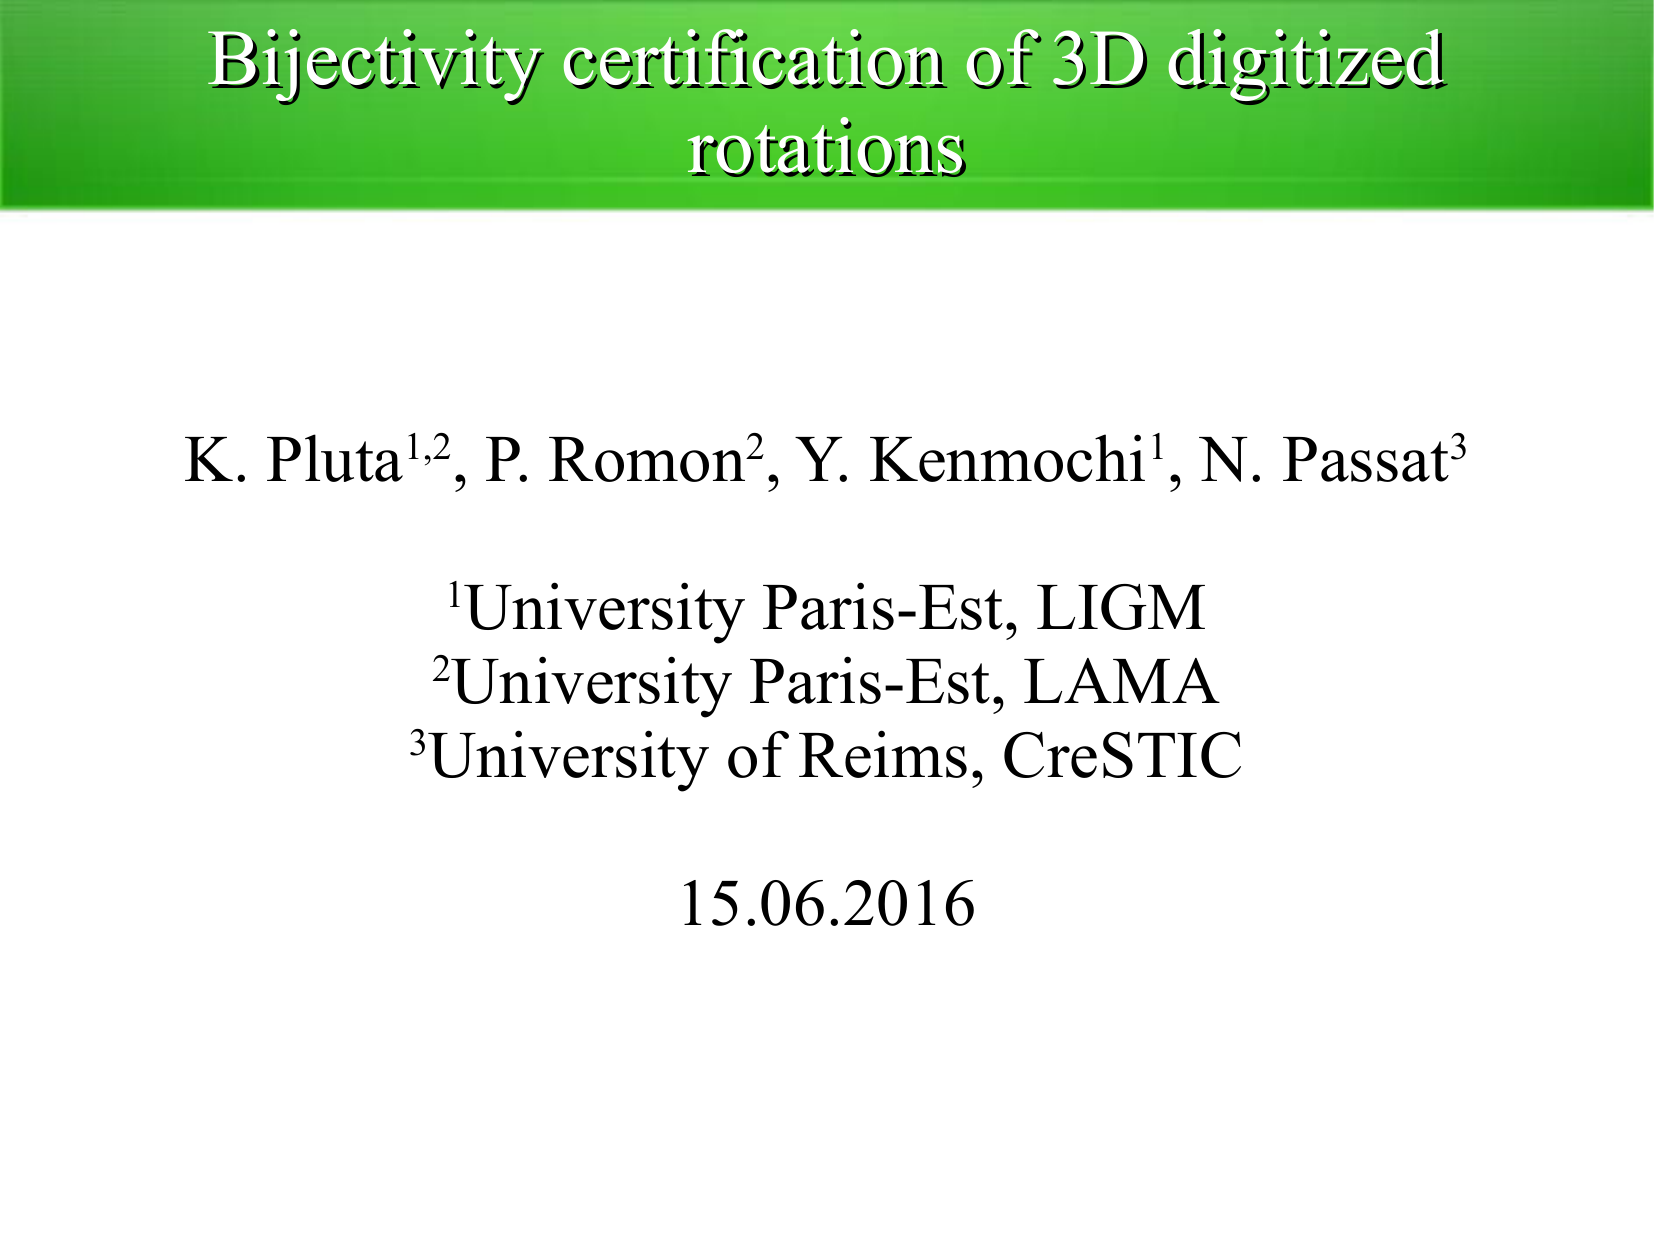

# Bijectivity certification of 3D digitized rotations
K. Pluta1,2, P. Romon2, Y. Kenmochi1, N. Passat3
1University Paris-Est, LIGM
2University Paris-Est, LAMA
3University of Reims, CreSTIC
15.06.2016